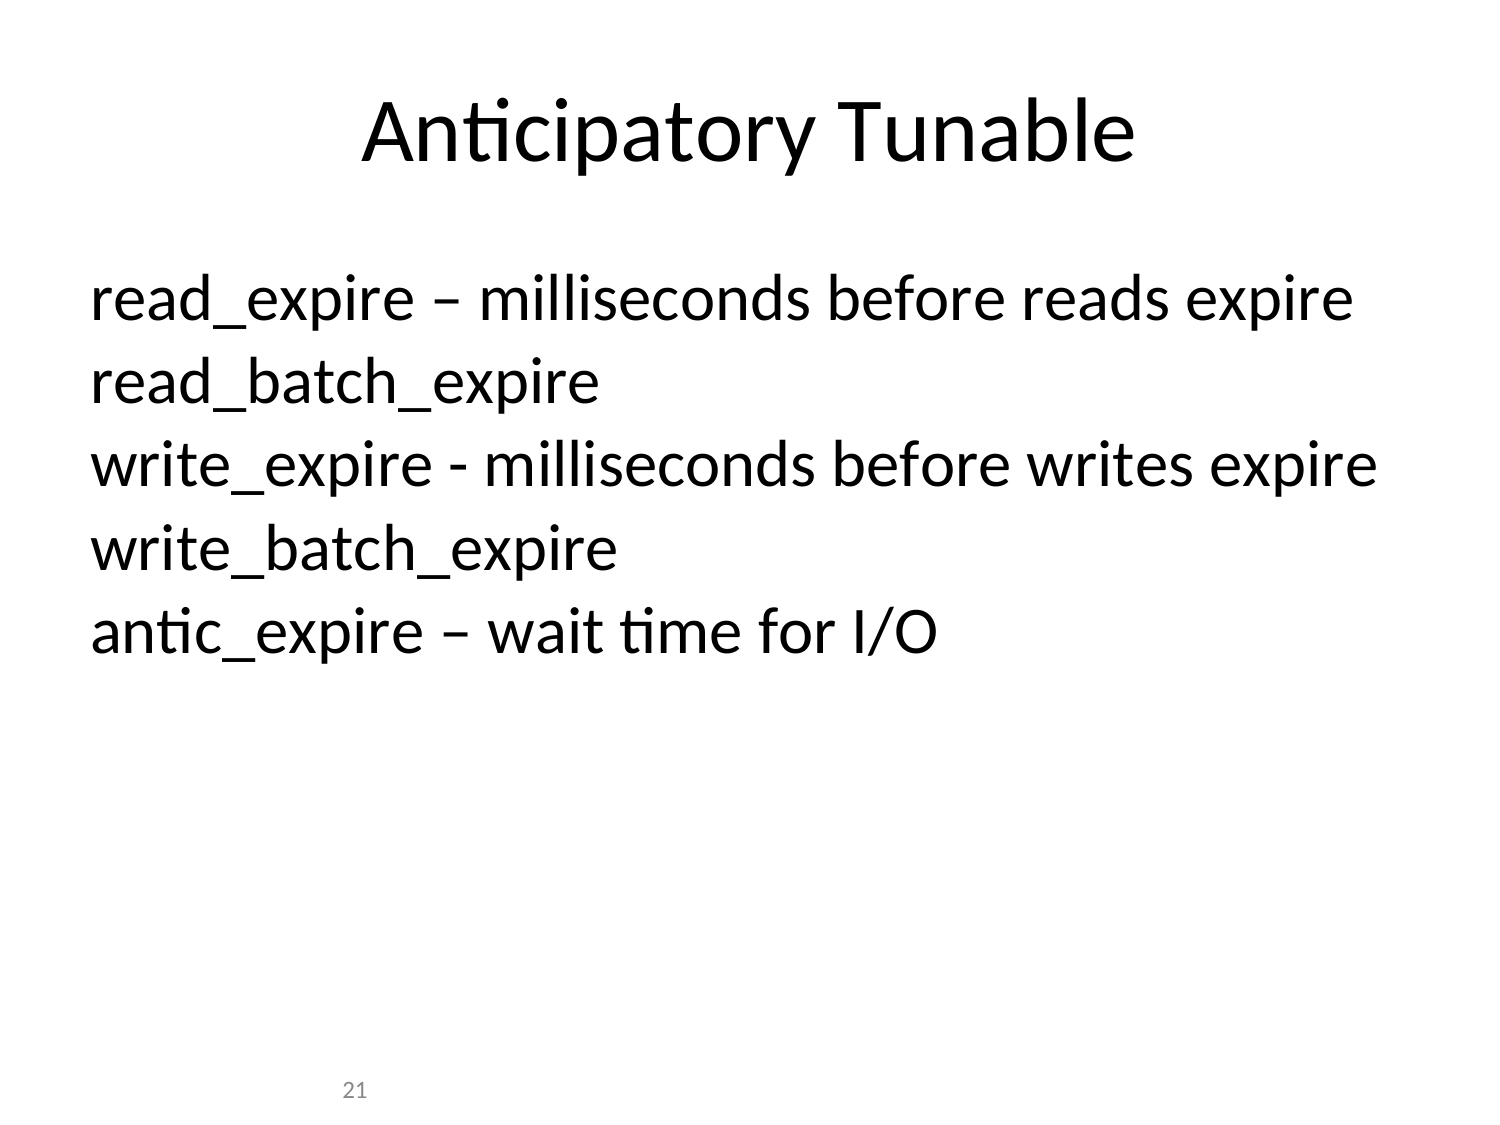

Anticipatory Tunable
read_expire – milliseconds before reads expire
read_batch_expire
write_expire - milliseconds before writes expire
write_batch_expire
antic_expire – wait time for I/O